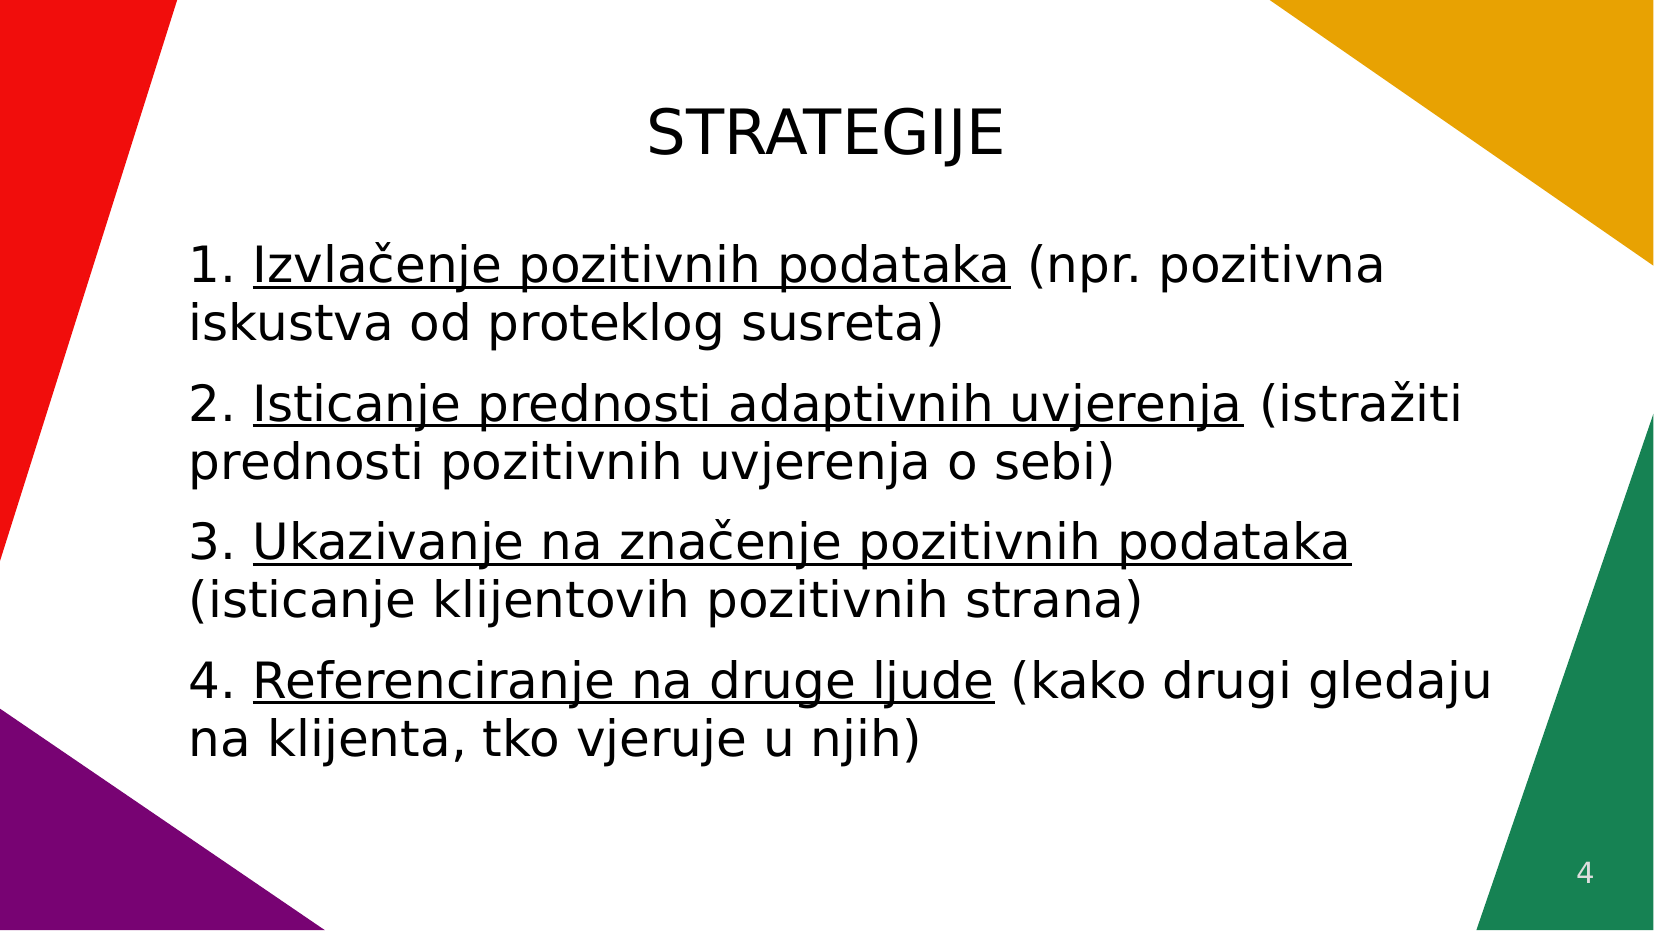

# STRATEGIJE
1. Izvlačenje pozitivnih podataka (npr. pozitivna iskustva od proteklog susreta)
2. Isticanje prednosti adaptivnih uvjerenja (istražiti prednosti pozitivnih uvjerenja o sebi)
3. Ukazivanje na značenje pozitivnih podataka (isticanje klijentovih pozitivnih strana)
4. Referenciranje na druge ljude (kako drugi gledaju na klijenta, tko vjeruje u njih)
4